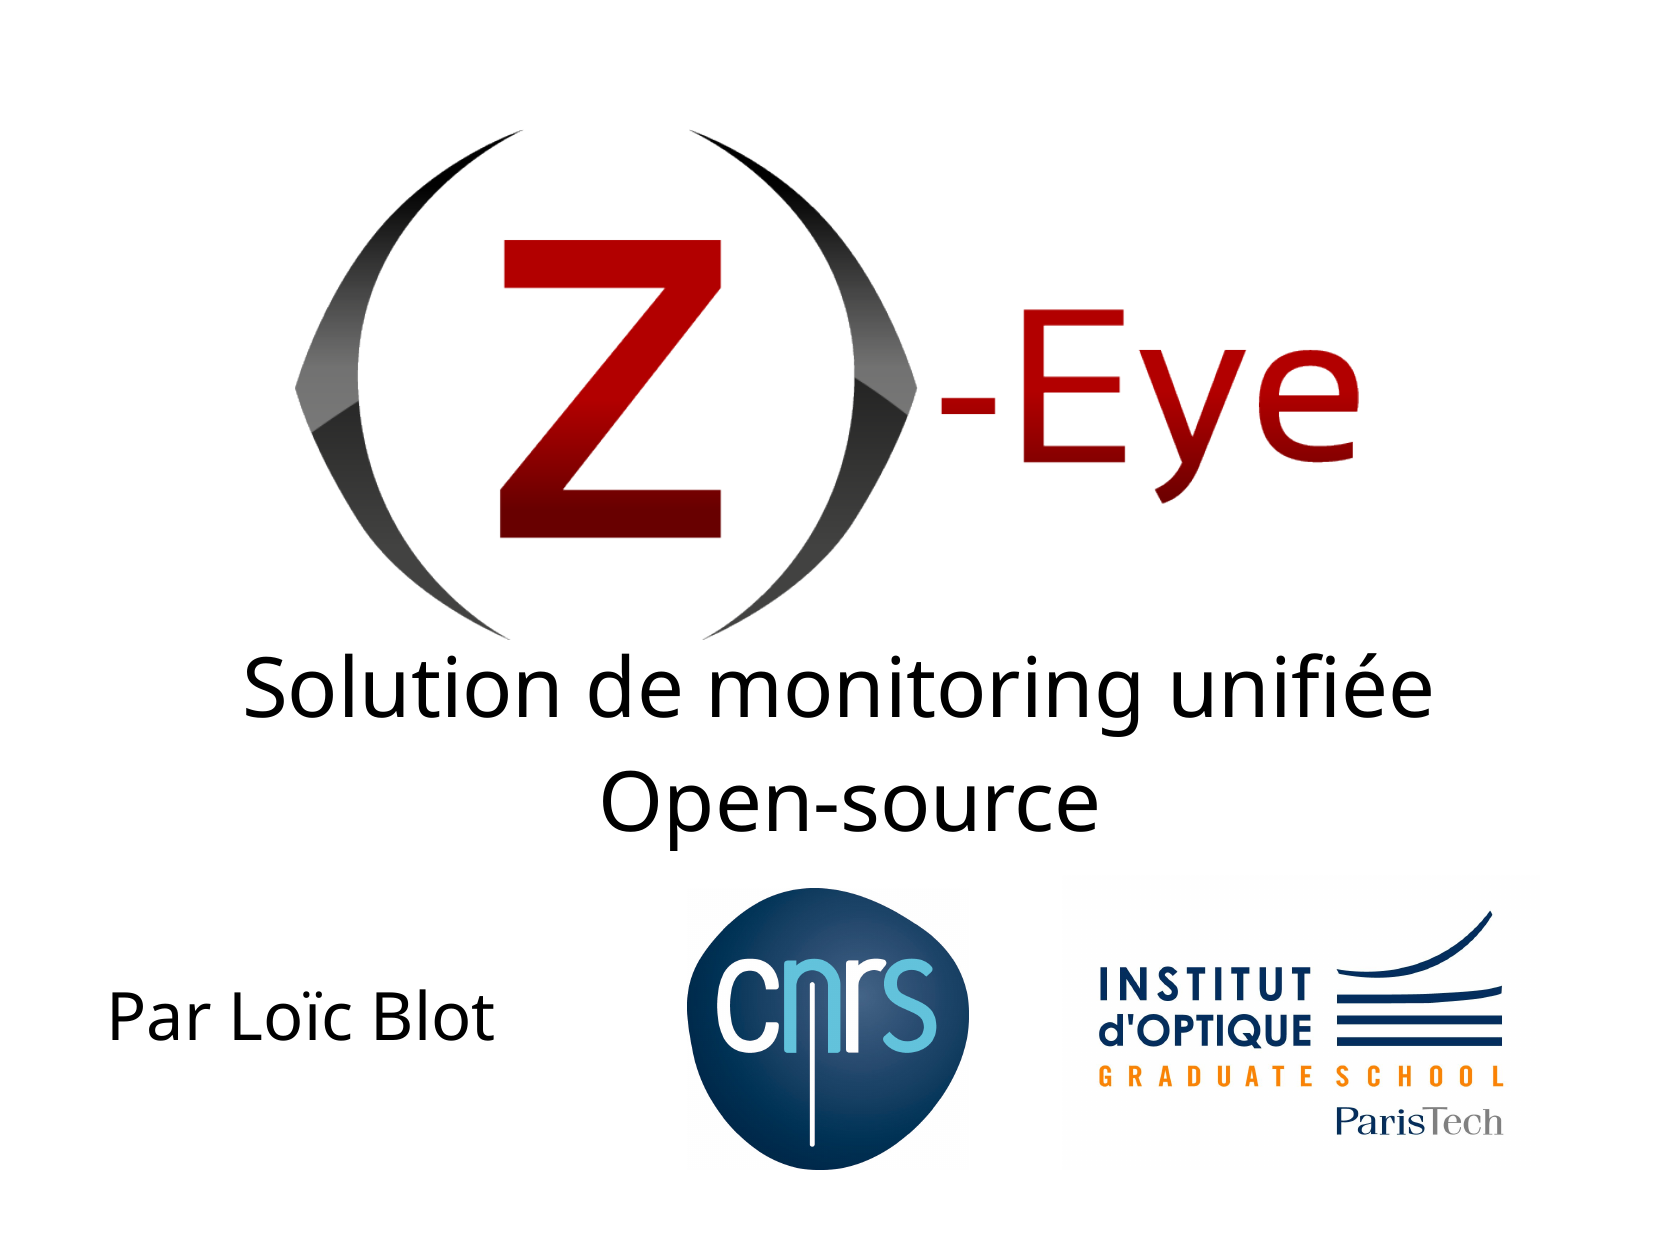

# Solution de monitoring unifiée
Open-source
Par Loïc Blot